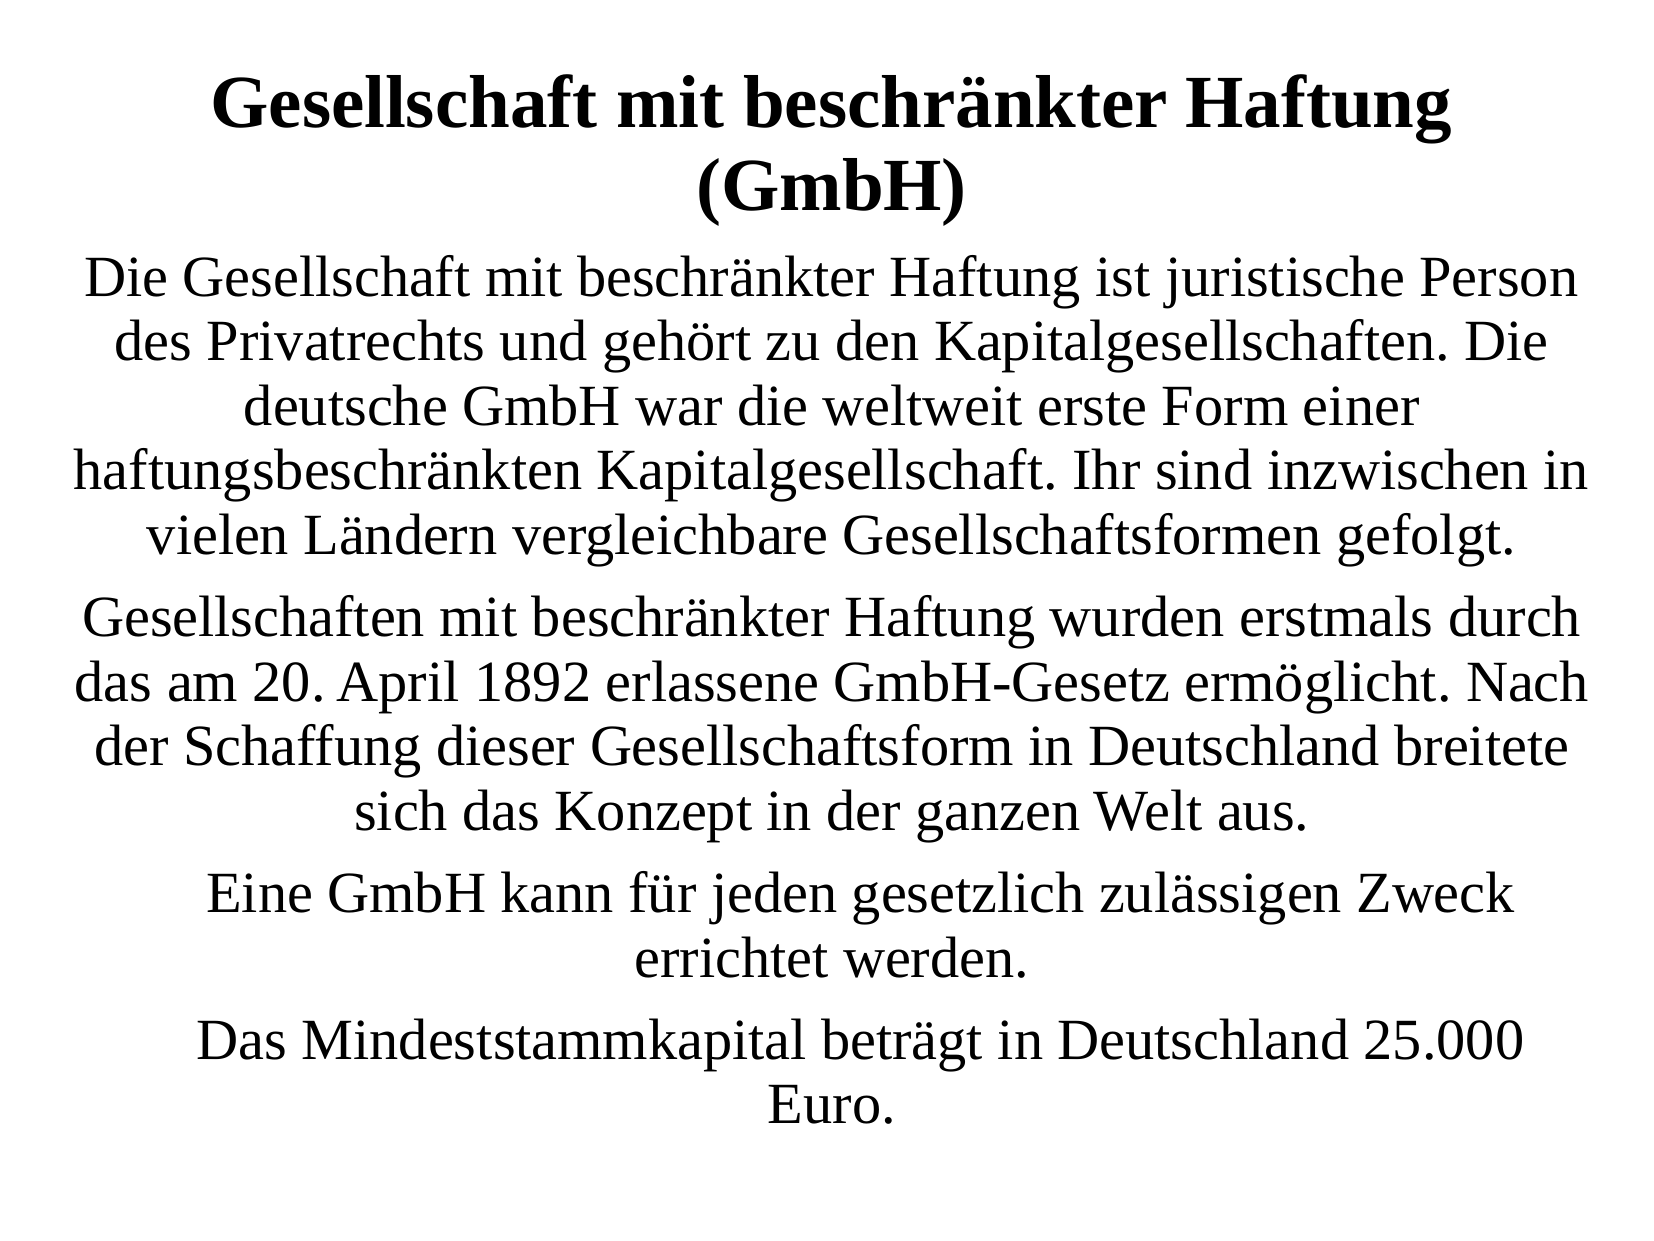

Gesellschaft mit beschränkter Haftung (GmbH)
Die Gesellschaft mit beschränkter Haftung ist juristische Person des Privatrechts und gehört zu den Kapitalgesellschaften. Die deutsche GmbH war die weltweit erste Form einer haftungsbeschränkten Kapitalgesellschaft. Ihr sind inzwischen in vielen Ländern vergleichbare Gesellschaftsformen gefolgt.
Gesellschaften mit beschränkter Haftung wurden erstmals durch das am 20. April 1892 erlassene GmbH-Gesetz ermöglicht. Nach der Schaffung dieser Gesellschaftsform in Deutschland breitete sich das Konzept in der ganzen Welt aus.
 Eine GmbH kann für jeden gesetzlich zulässigen Zweck errichtet werden.
 Das Mindeststammkapital beträgt in Deutschland 25.000 Euro.